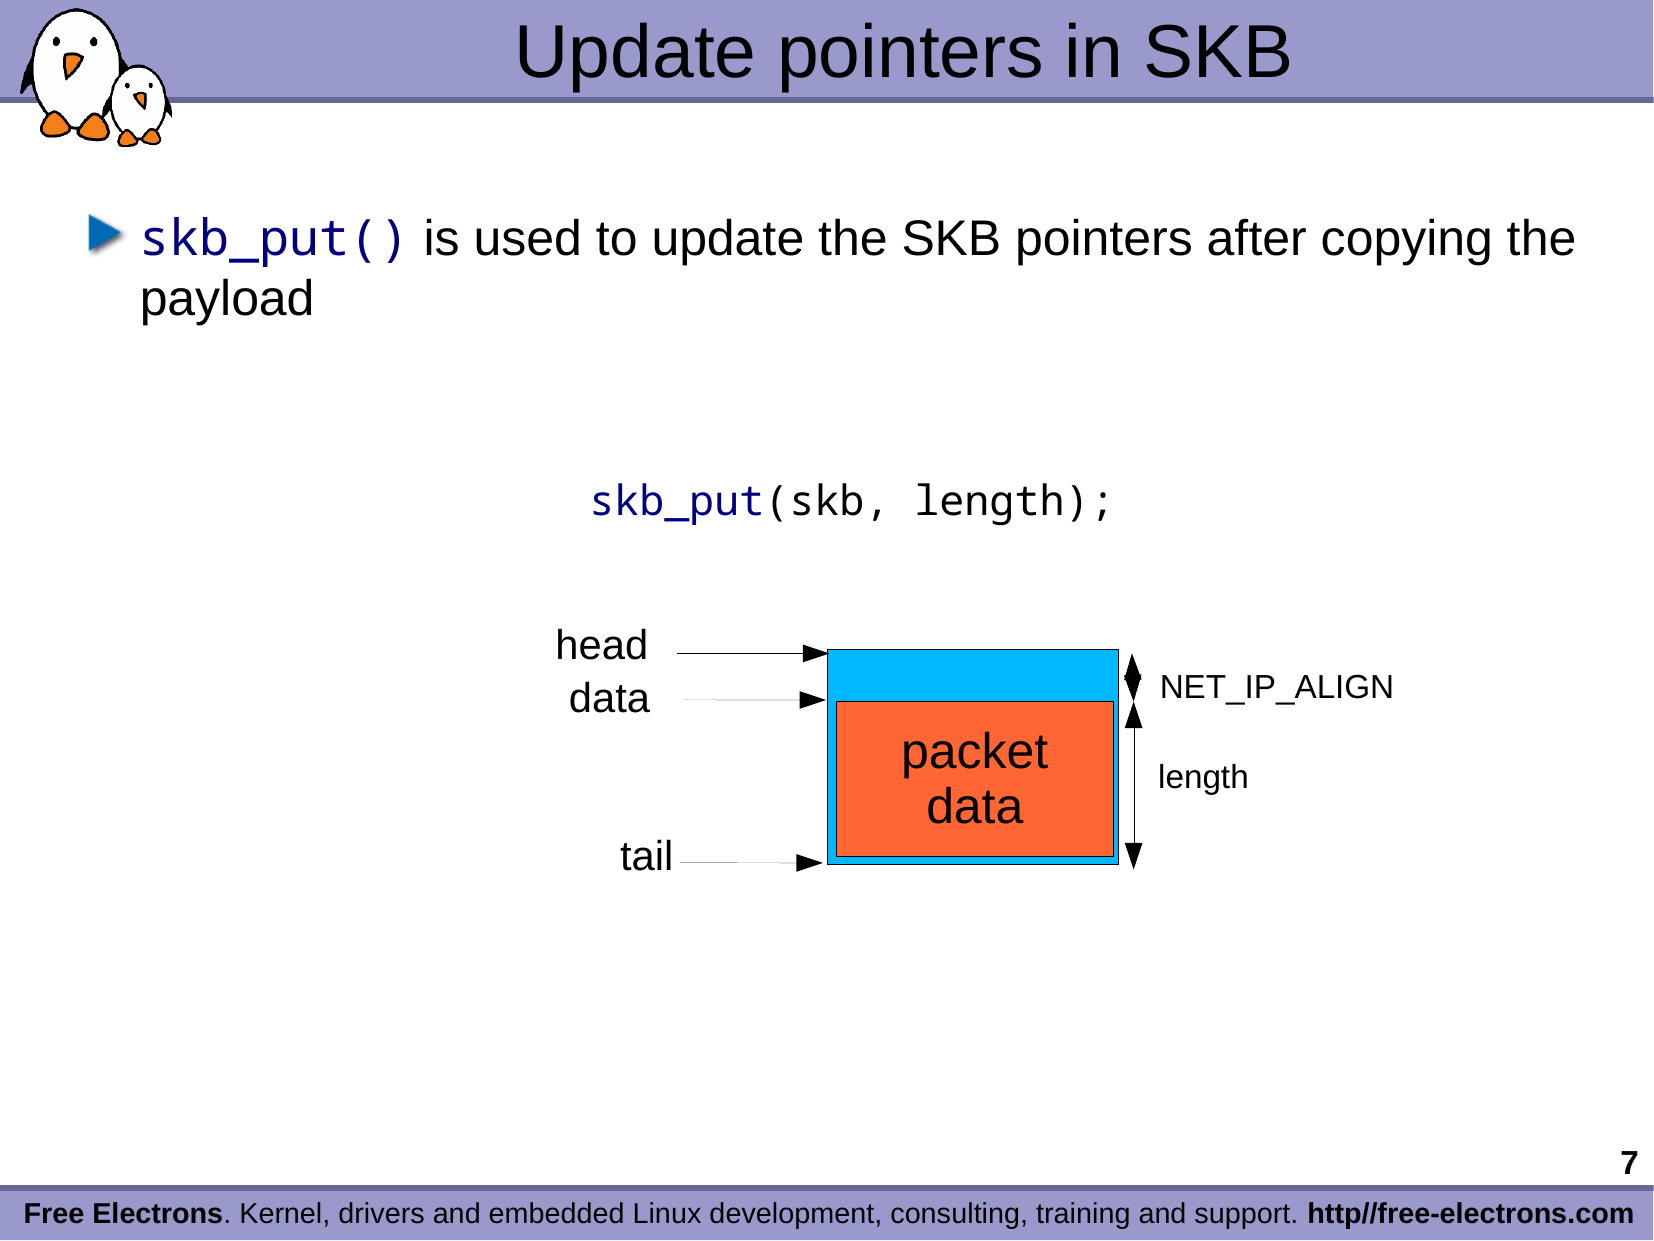

# Update pointers in SKB
skb_put() is used to update the SKB pointers after copying the payload
skb_put(skb, length);
head
NET_IP_ALIGN
data
packet
data
length
tail